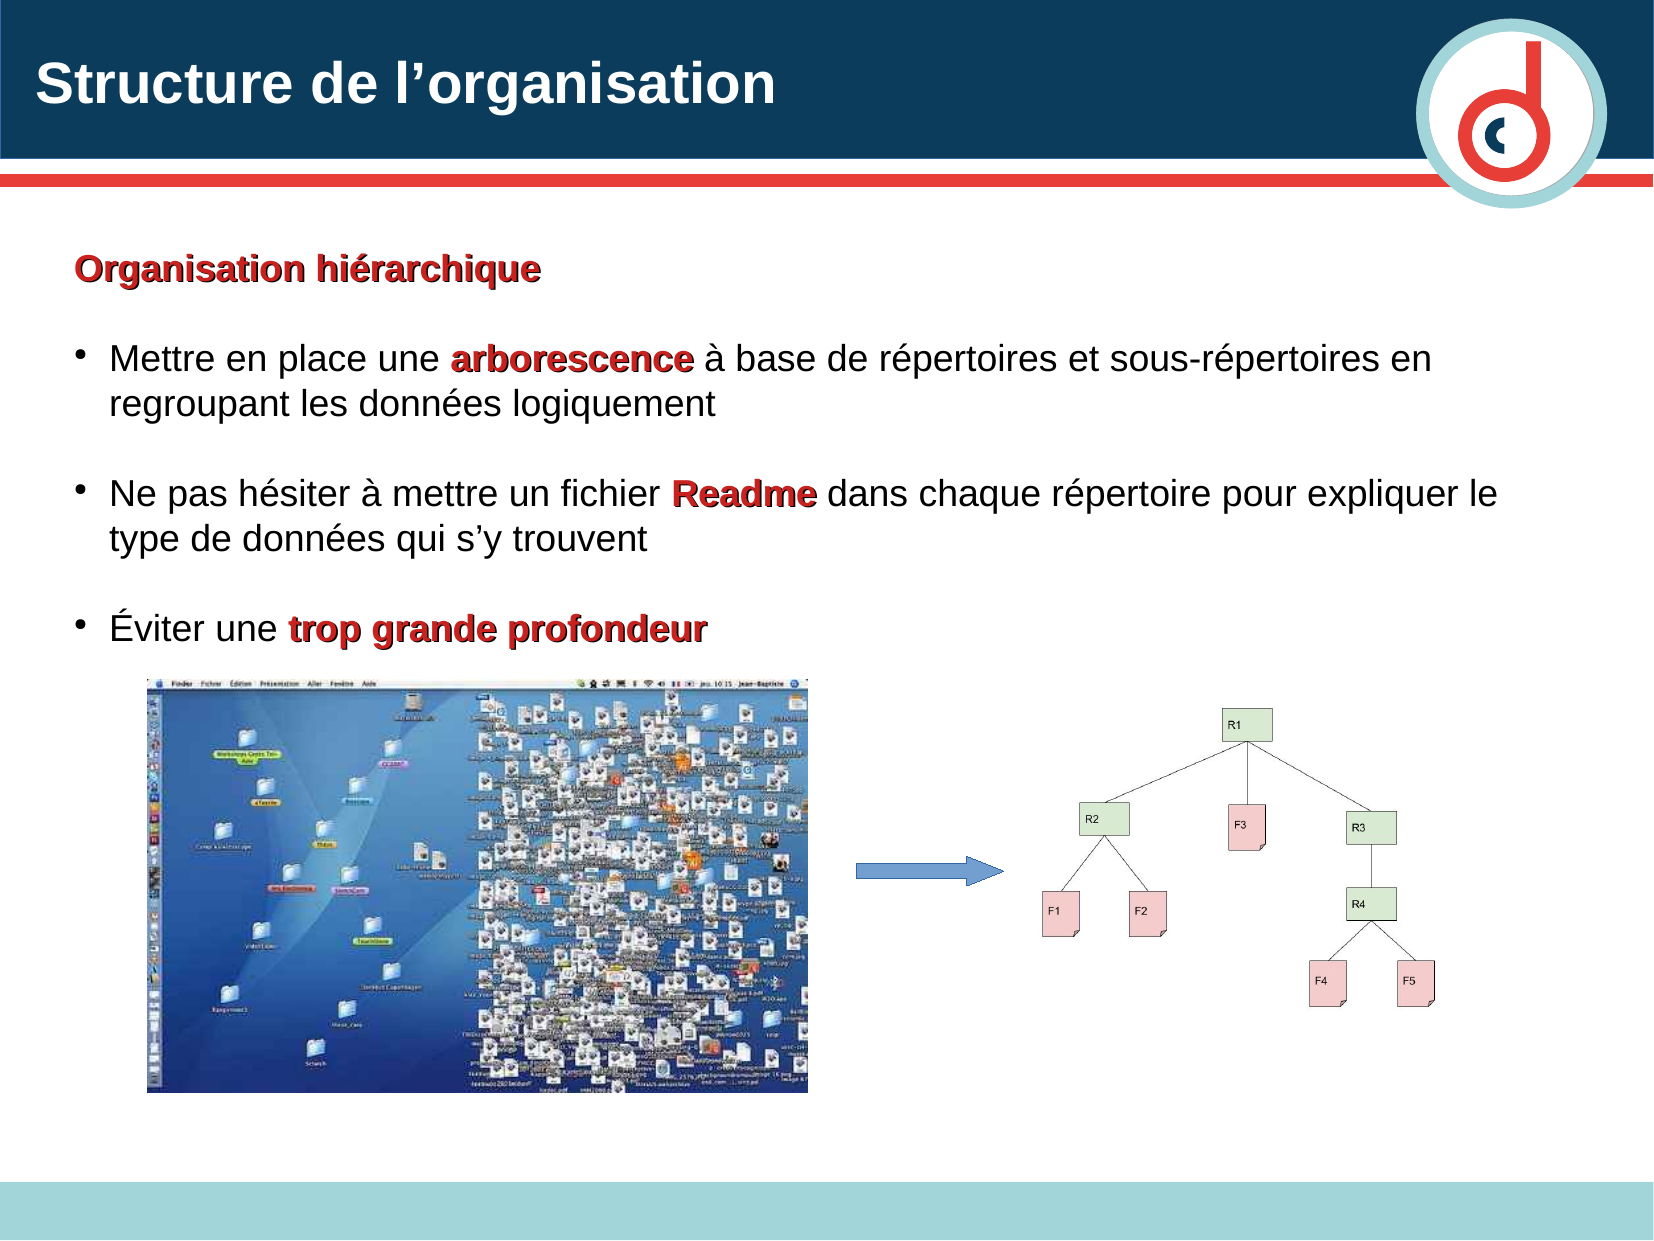

# Structure de l’organisation
Organisation hiérarchique
Mettre en place une arborescence à base de répertoires et sous-répertoires en regroupant les données logiquement
Ne pas hésiter à mettre un fichier Readme dans chaque répertoire pour expliquer le type de données qui s’y trouvent
Éviter une trop grande profondeur